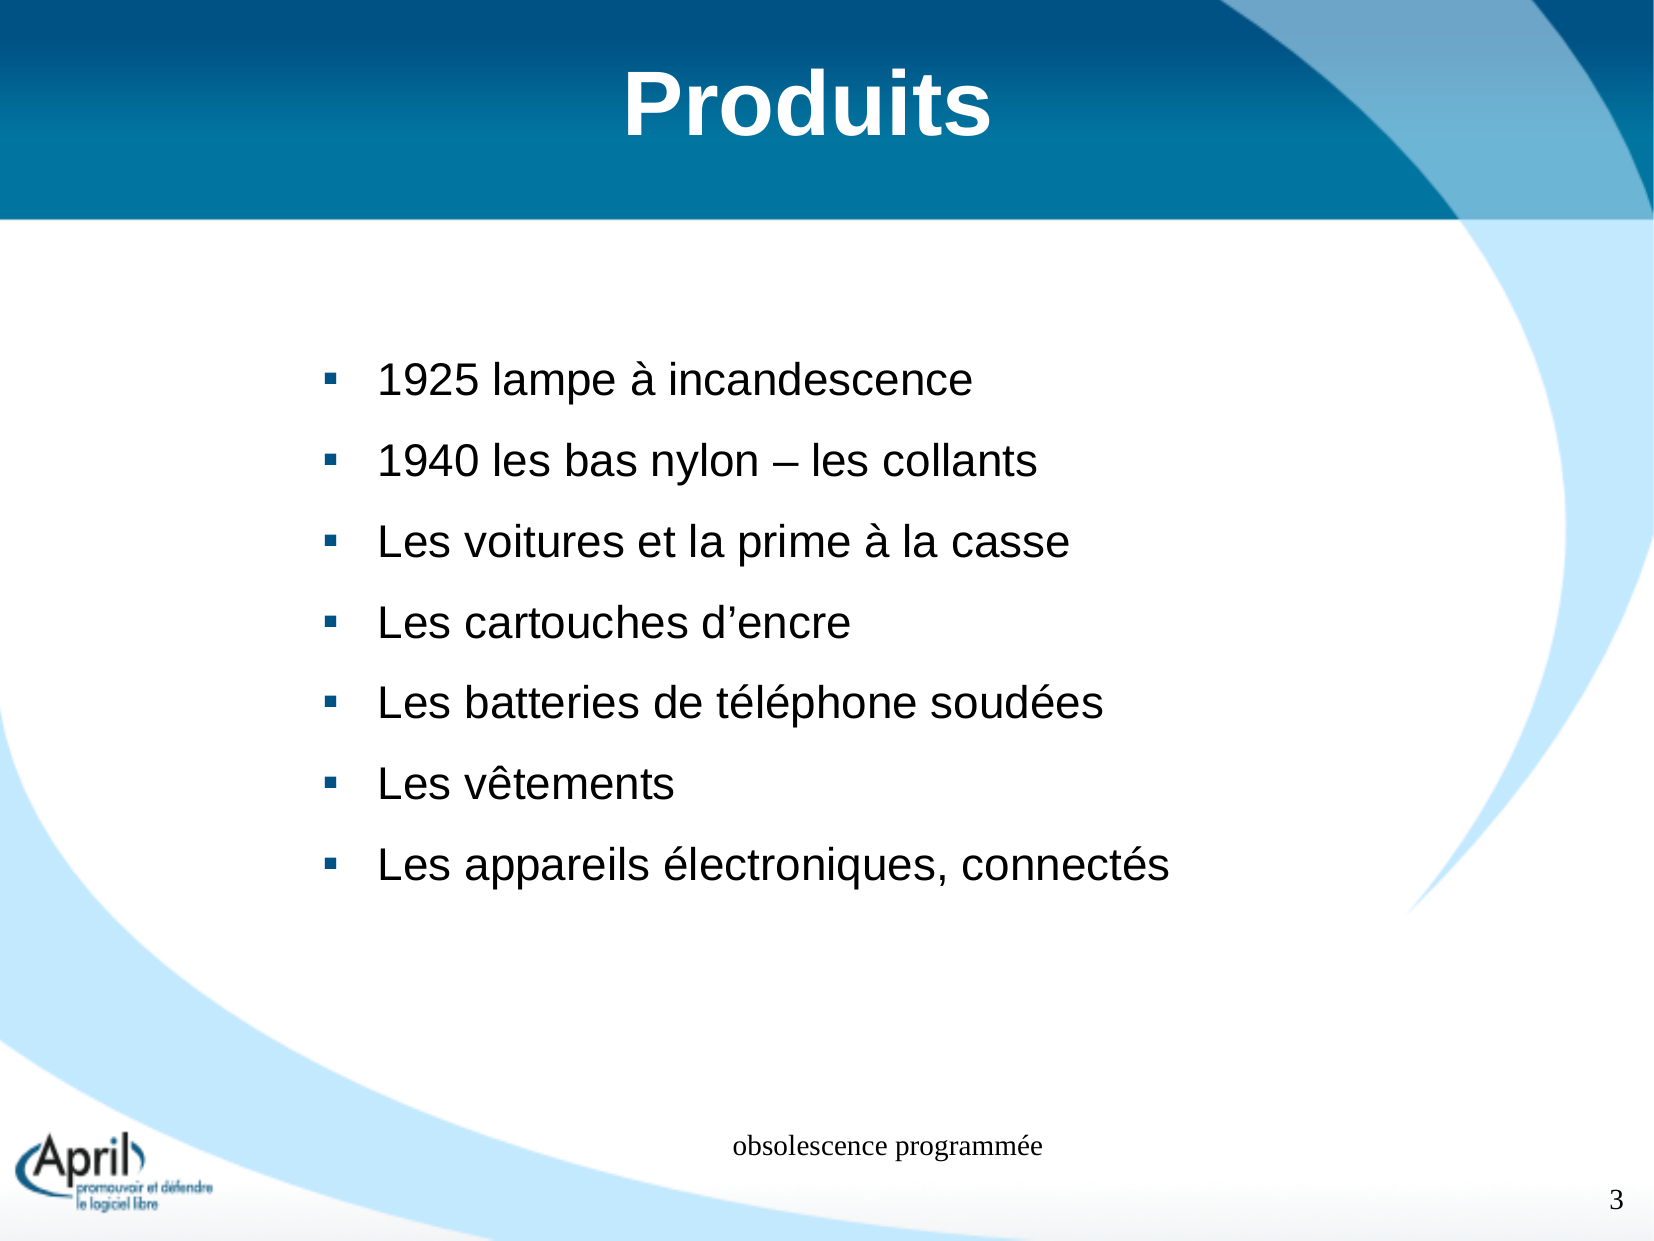

# Produits
1925 lampe à incandescence
1940 les bas nylon – les collants
Les voitures et la prime à la casse
Les cartouches d’encre
Les batteries de téléphone soudées
Les vêtements
Les appareils électroniques, connectés
obsolescence programmée
3